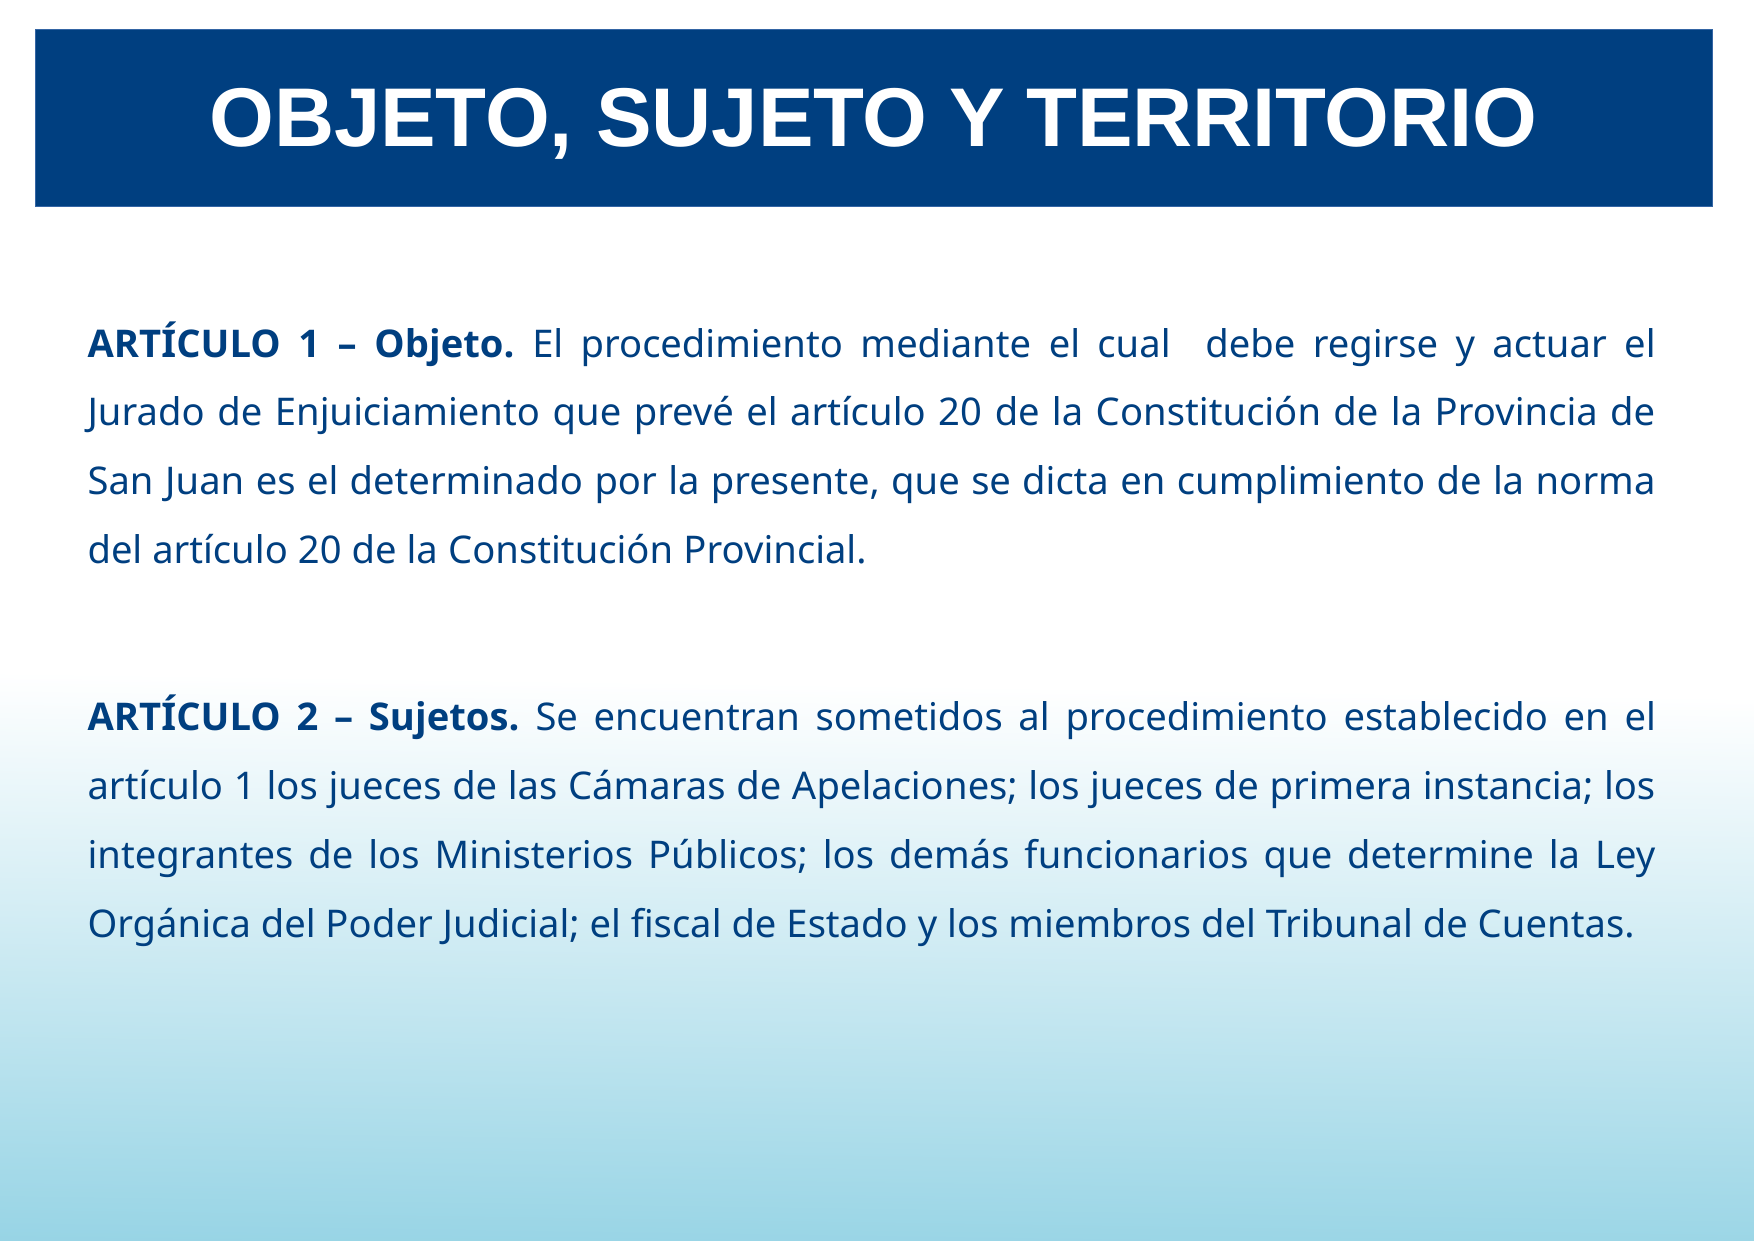

OBJETO, SUJETO Y TERRITORIO
# ARTÍCULO 1 – Objeto. El procedimiento mediante el cual debe regirse y actuar el Jurado de Enjuiciamiento que prevé el artículo 20 de la Constitución de la Provincia de San Juan es el determinado por la presente, que se dicta en cumplimiento de la norma del artículo 20 de la Constitución Provincial.
ARTÍCULO 2 – Sujetos. Se encuentran sometidos al procedimiento establecido en el artículo 1 los jueces de las Cámaras de Apelaciones; los jueces de primera instancia; los integrantes de los Ministerios Públicos; los demás funcionarios que determine la Ley Orgánica del Poder Judicial; el fiscal de Estado y los miembros del Tribunal de Cuentas.